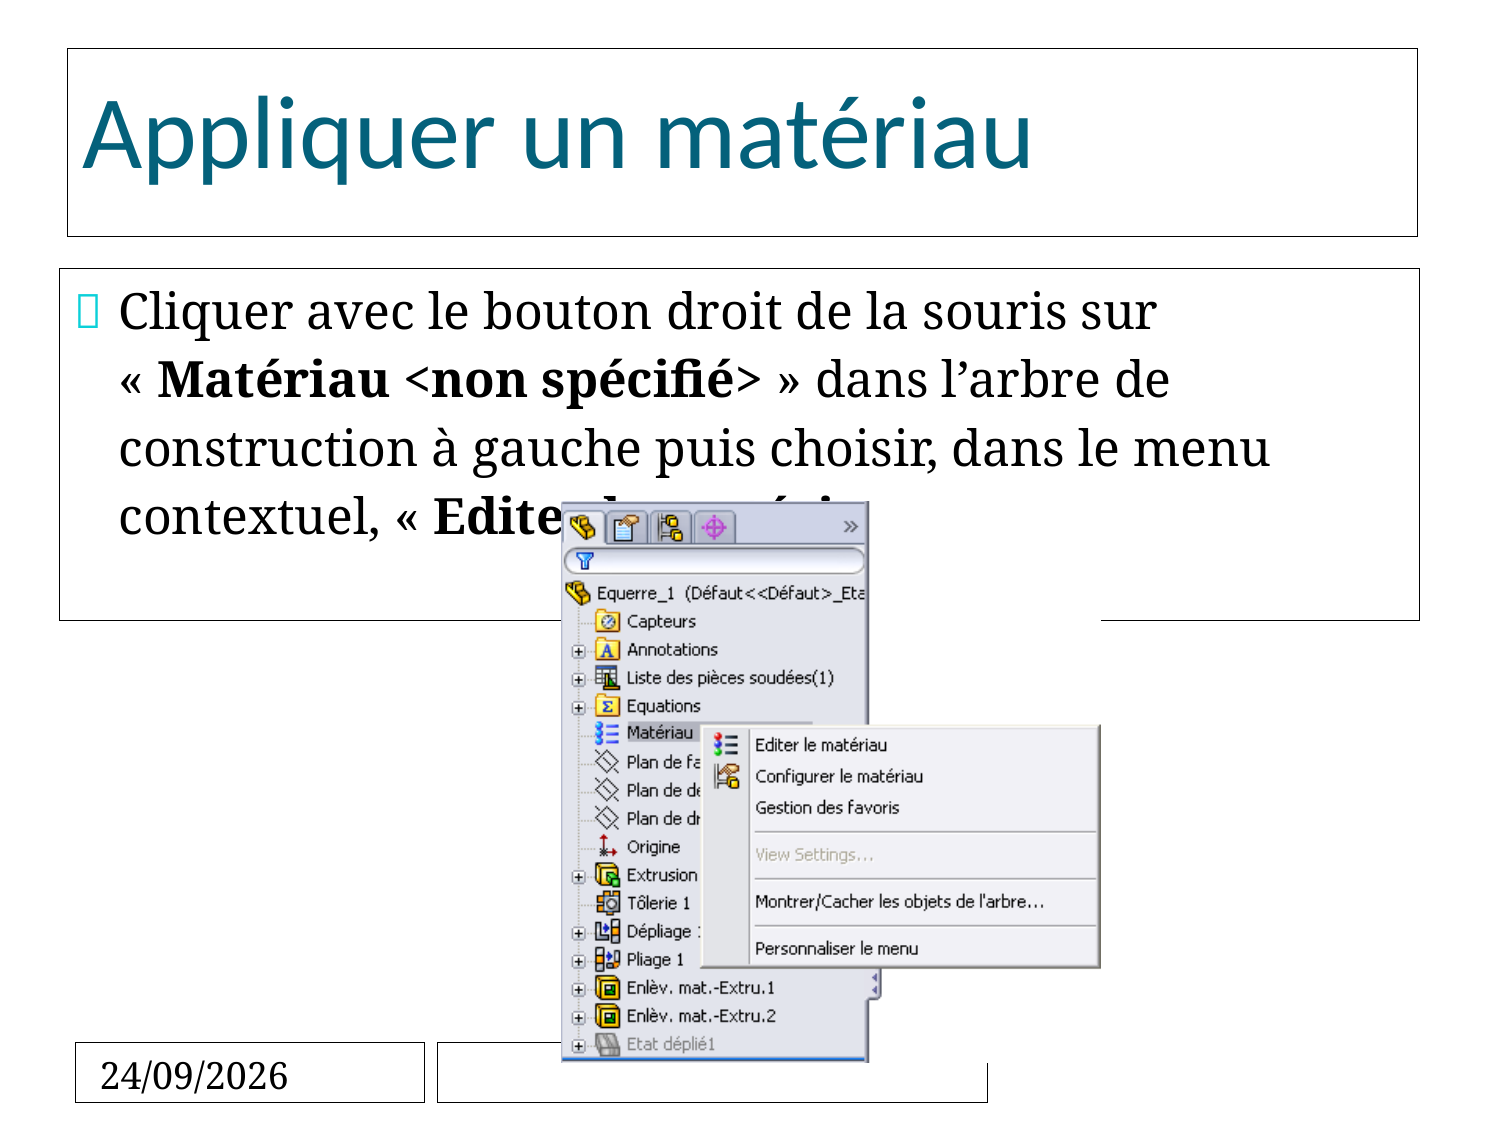

# Appliquer un matériau
Cliquer avec le bouton droit de la souris sur « Matériau <non spécifié> » dans l’arbre de construction à gauche puis choisir, dans le menu contextuel, « Editer le matériau » :